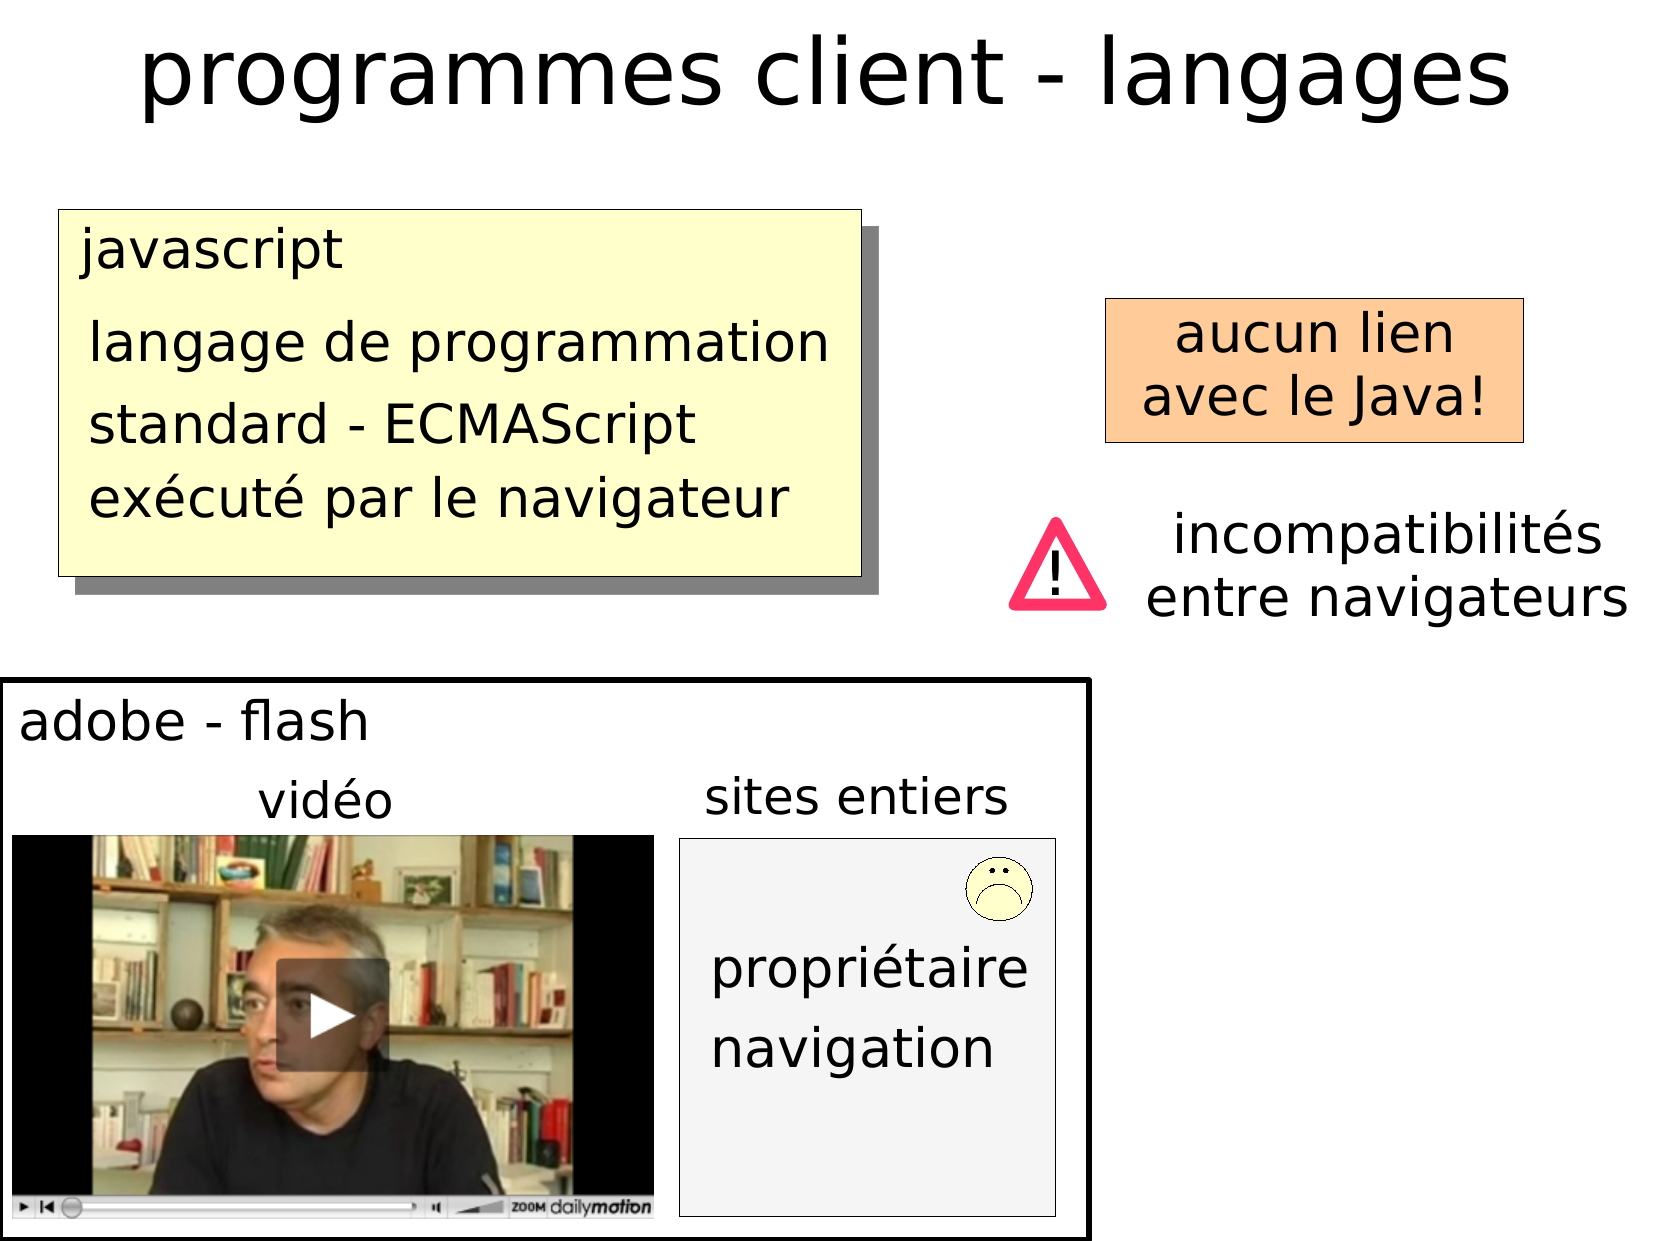

# programmes client - langages
javascript
aucun lien
avec le Java!
langage de programmation
standard - ECMAScript
exécuté par le navigateur
incompatibilités
entre navigateurs
!
adobe - flash
sites entiers
 vidéo
propriétaire
navigation